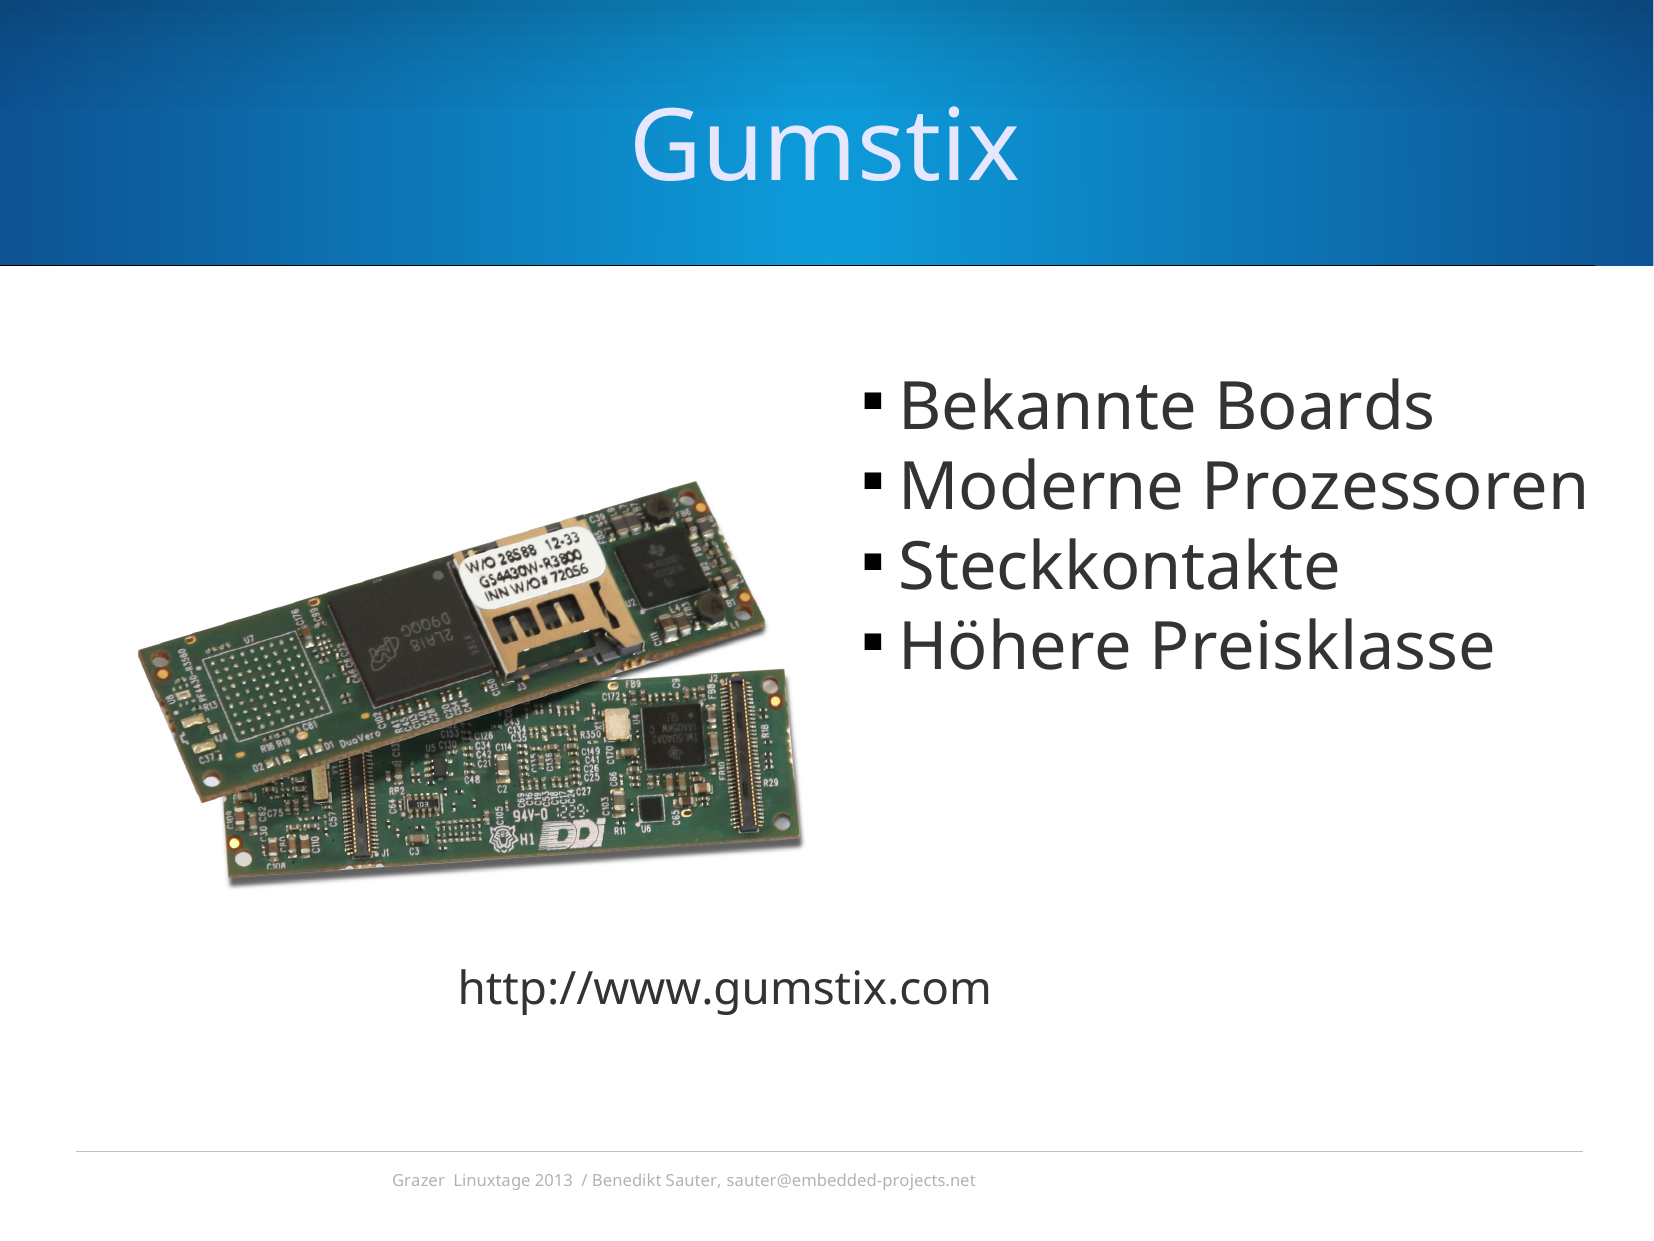

# Gumstix
 Bekannte Boards
 Moderne Prozessoren
 Steckkontakte
 Höhere Preisklasse
http://www.gumstix.com